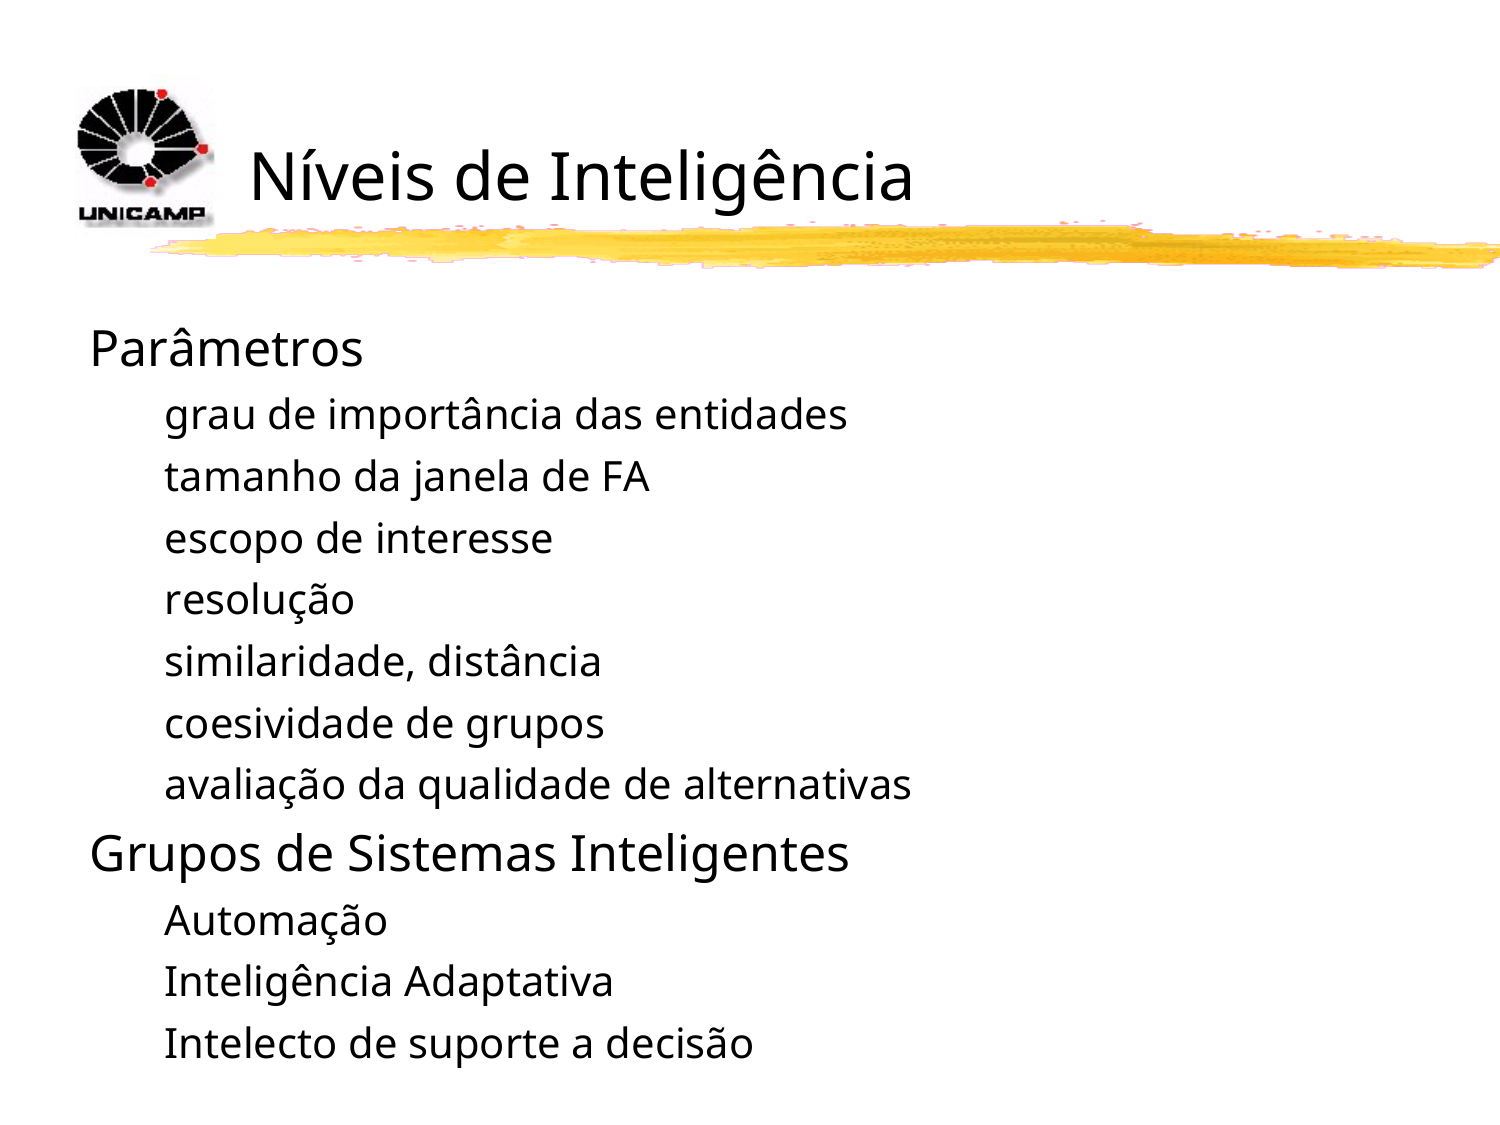

# Níveis de Inteligência
Parâmetros
grau de importância das entidades
tamanho da janela de FA
escopo de interesse
resolução
similaridade, distância
coesividade de grupos
avaliação da qualidade de alternativas
Grupos de Sistemas Inteligentes
Automação
Inteligência Adaptativa
Intelecto de suporte a decisão